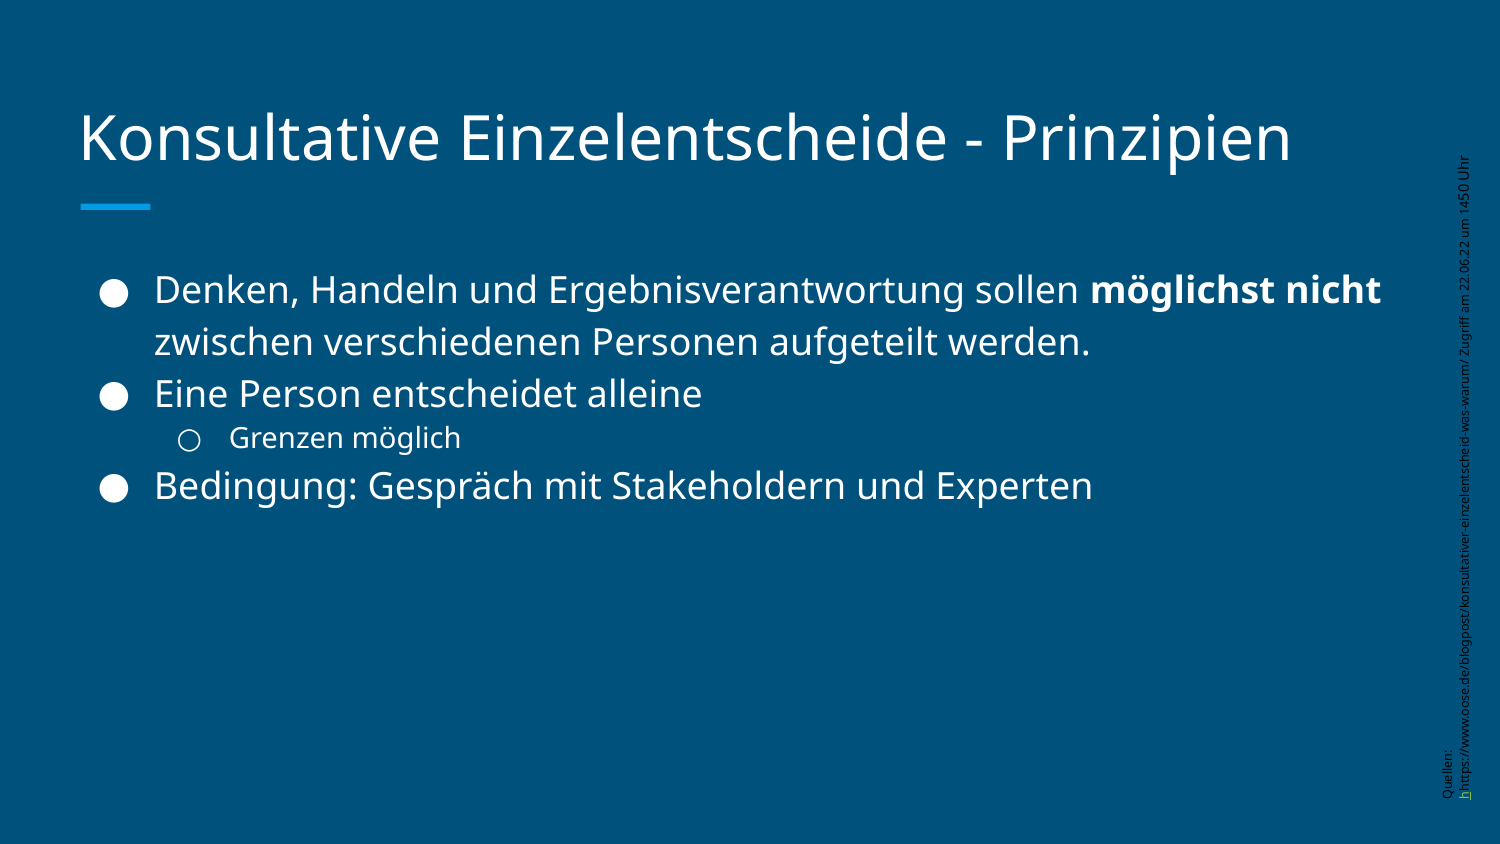

# Konsultative Einzelentscheide - Prinzipien
Denken, Handeln und Ergebnisverantwortung sollen möglichst nicht zwischen verschiedenen Personen aufgeteilt werden.
Eine Person entscheidet alleine
Grenzen möglich
Bedingung: Gespräch mit Stakeholdern und Experten
Quellen:
hhttps://www.oose.de/blogpost/konsultativer-einzelentscheid-was-warum/ Zugriff am 22.06.22 um 1450 Uhr